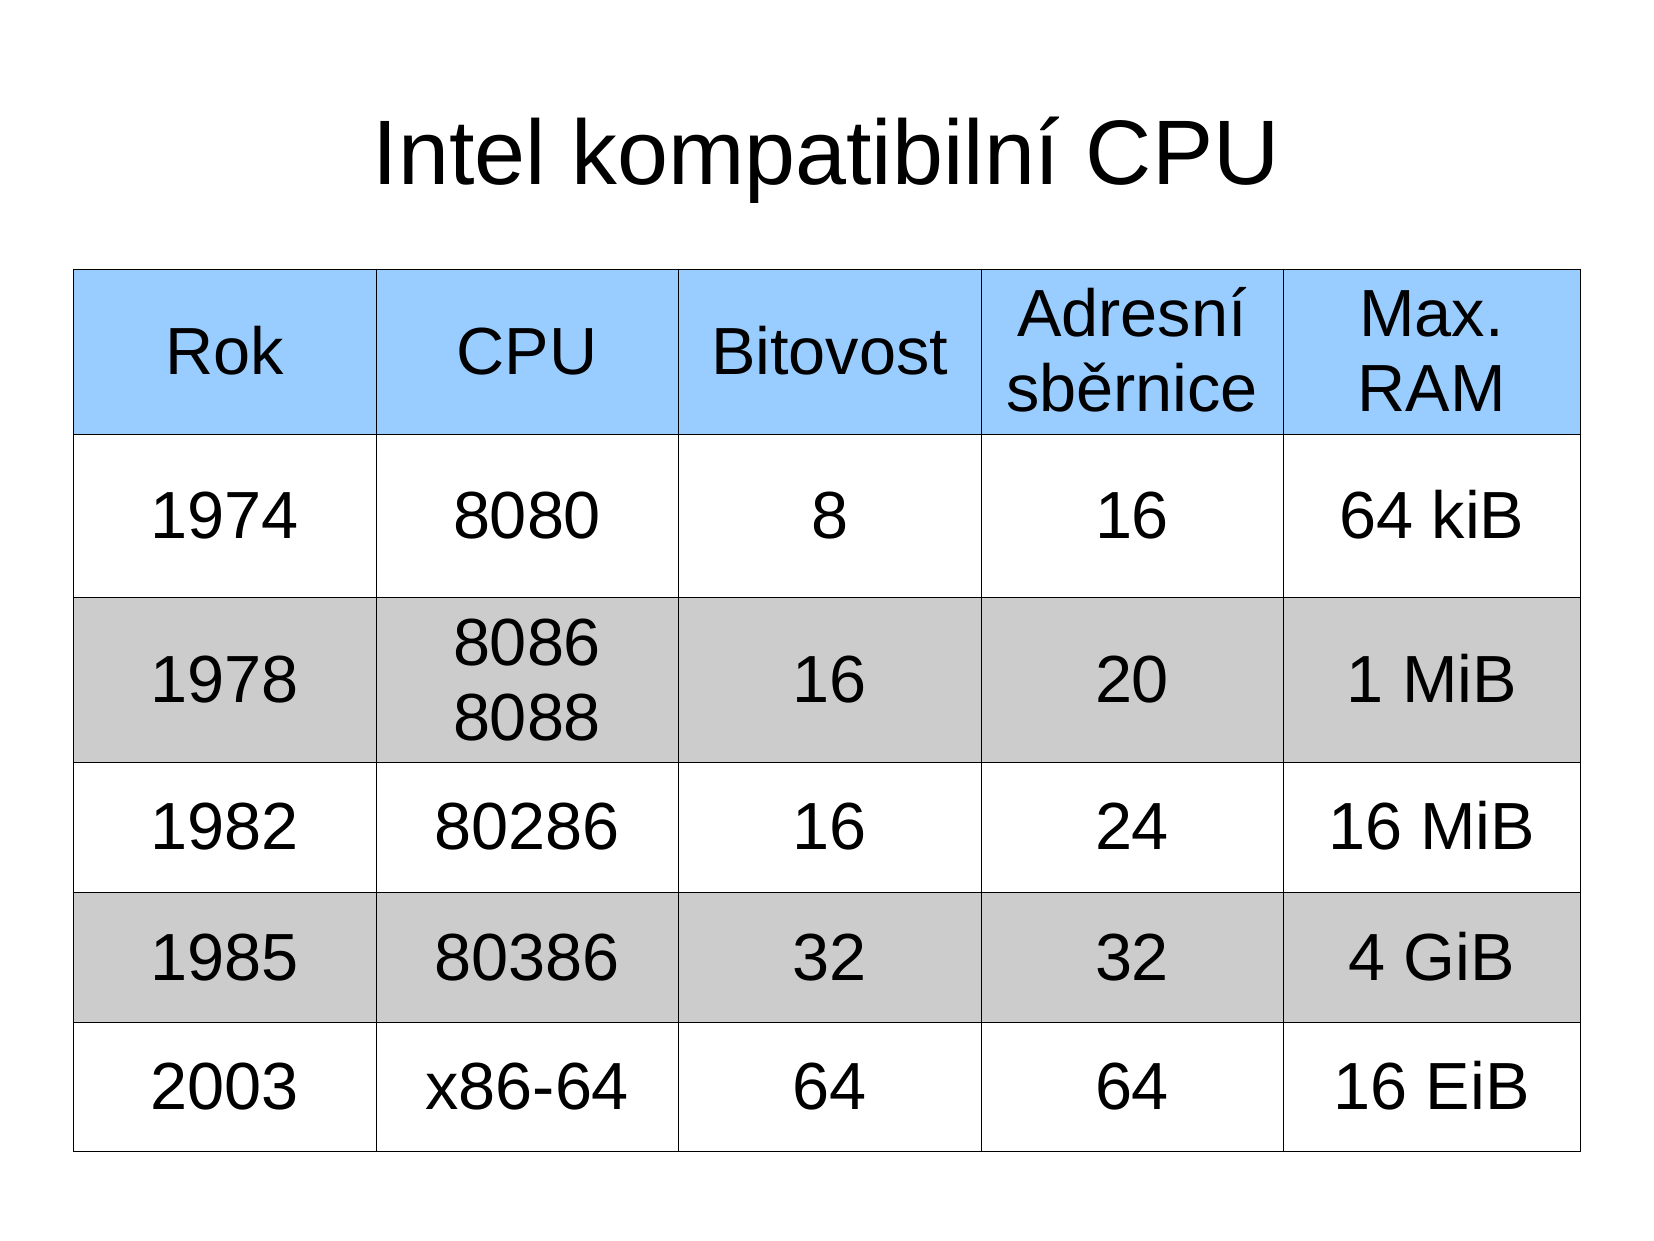

# Intel kompatibilní CPU
| Rok | CPU | Bitovost | Adresní sběrnice | Max. RAM |
| --- | --- | --- | --- | --- |
| 1974 | 8080 | 8 | 16 | 64 kiB |
| 1978 | 8086 8088 | 16 | 20 | 1 MiB |
| 1982 | 80286 | 16 | 24 | 16 MiB |
| 1985 | 80386 | 32 | 32 | 4 GiB |
| 2003 | x86-64 | 64 | 64 | 16 EiB |